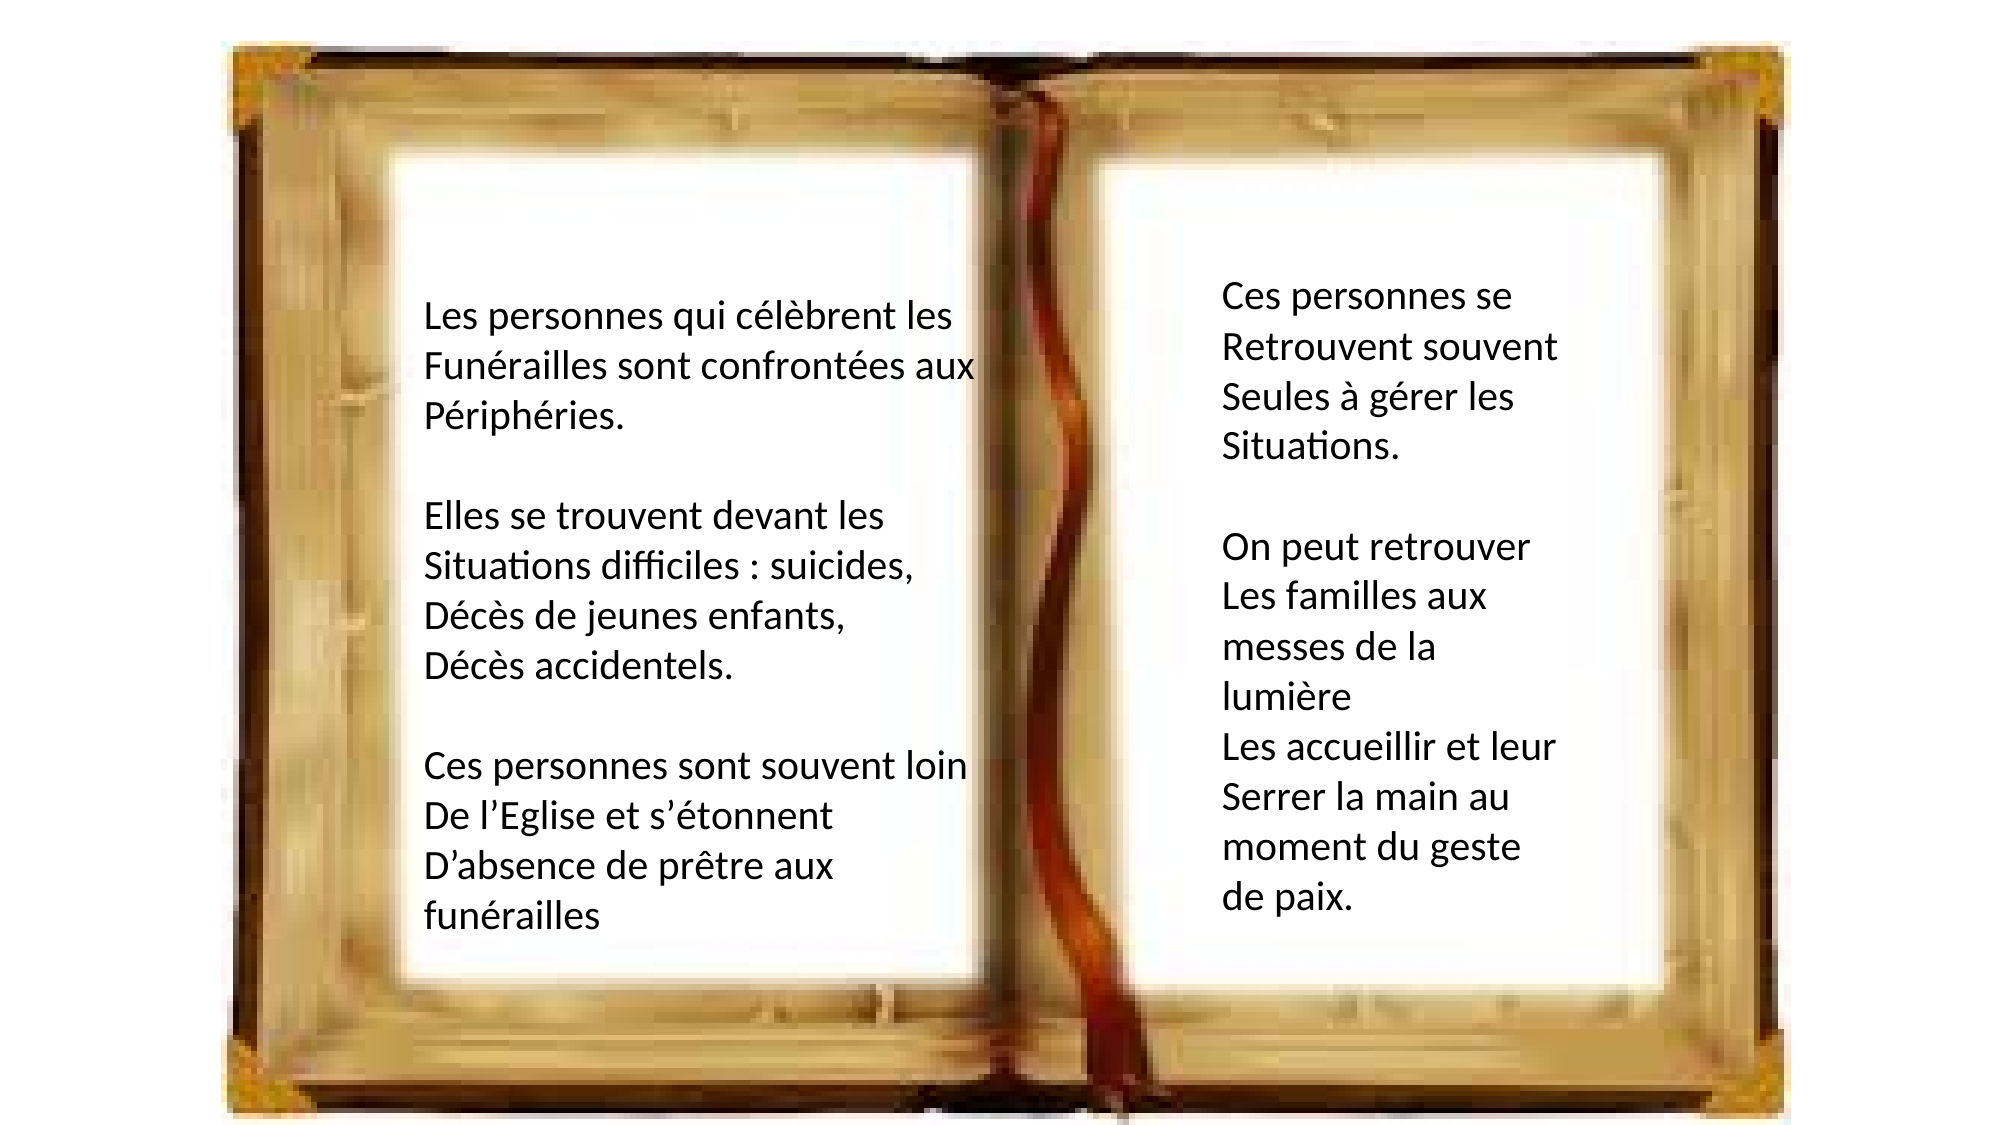

Ces personnes se
Retrouvent souvent
Seules à gérer les
Situations.
On peut retrouver
Les familles aux messes de la lumière
Les accueillir et leur
Serrer la main au moment du geste de paix.
Les personnes qui célèbrent les
Funérailles sont confrontées aux
Périphéries.
Elles se trouvent devant les
Situations difficiles : suicides,
Décès de jeunes enfants,
Décès accidentels.
Ces personnes sont souvent loin
De l’Eglise et s’étonnent
D’absence de prêtre aux
funérailles